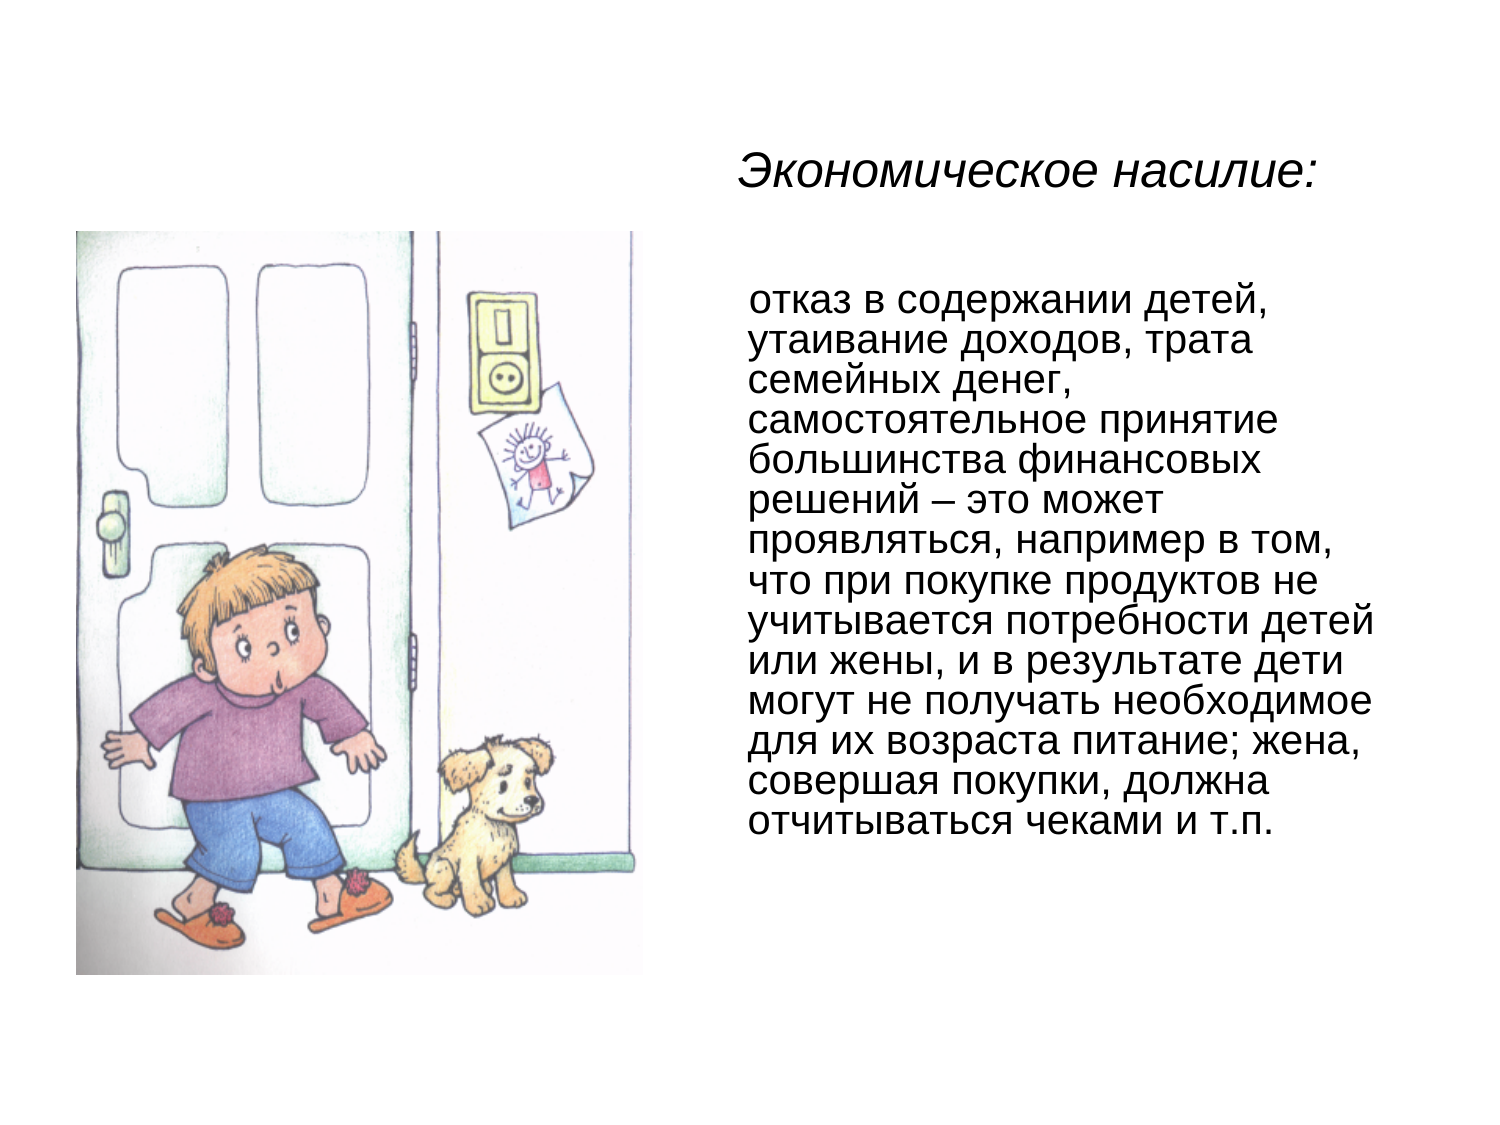

# Экономическое насилие:
 отказ в содержании детей, утаивание доходов, трата семейных денег, самостоятельное принятие большинства финансовых решений – это может проявляться, например в том, что при покупке продуктов не учитывается потребности детей или жены, и в результате дети могут не получать необходимое для их возраста питание; жена, совершая покупки, должна отчитываться чеками и т.п.